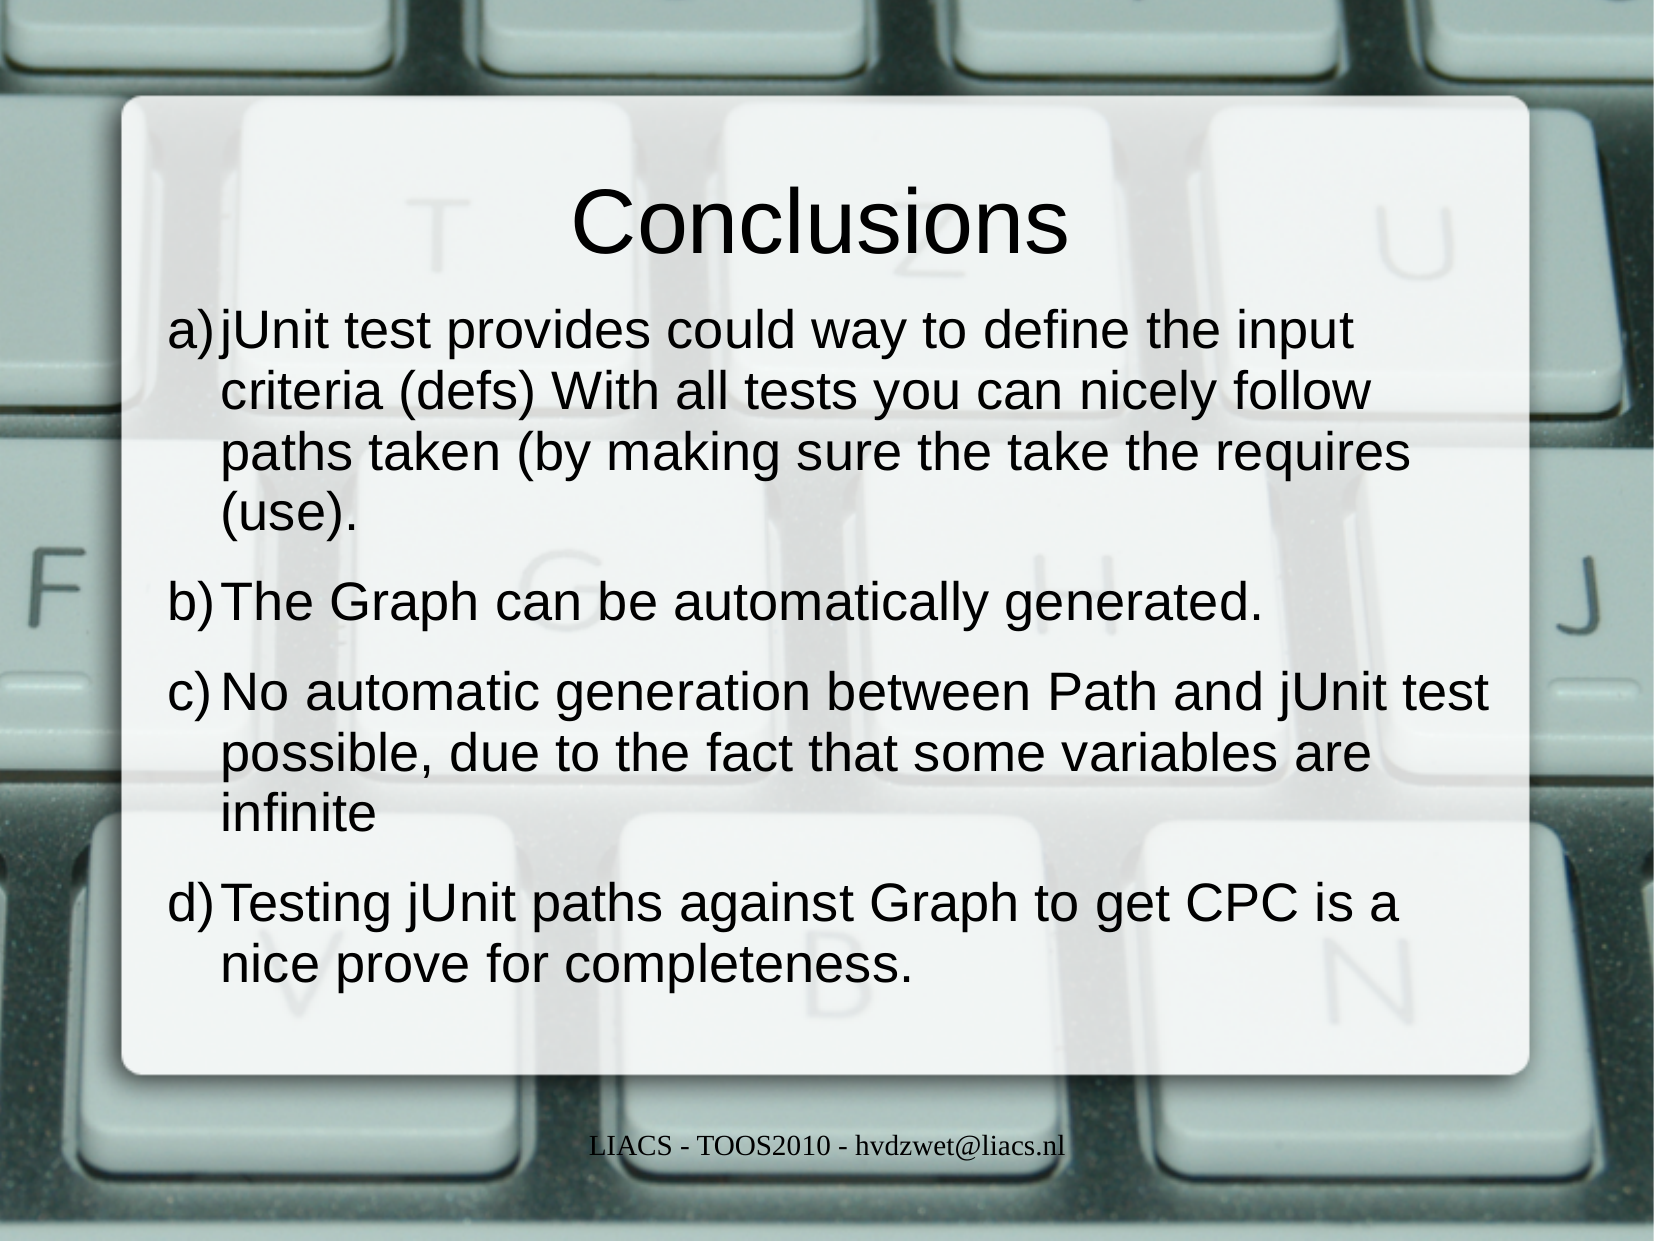

# Conclusions
jUnit test provides could way to define the input criteria (defs) With all tests you can nicely follow paths taken (by making sure the take the requires (use).
The Graph can be automatically generated.
No automatic generation between Path and jUnit test possible, due to the fact that some variables are infinite
Testing jUnit paths against Graph to get CPC is a nice prove for completeness.
LIACS - TOOS2010 - hvdzwet@liacs.nl